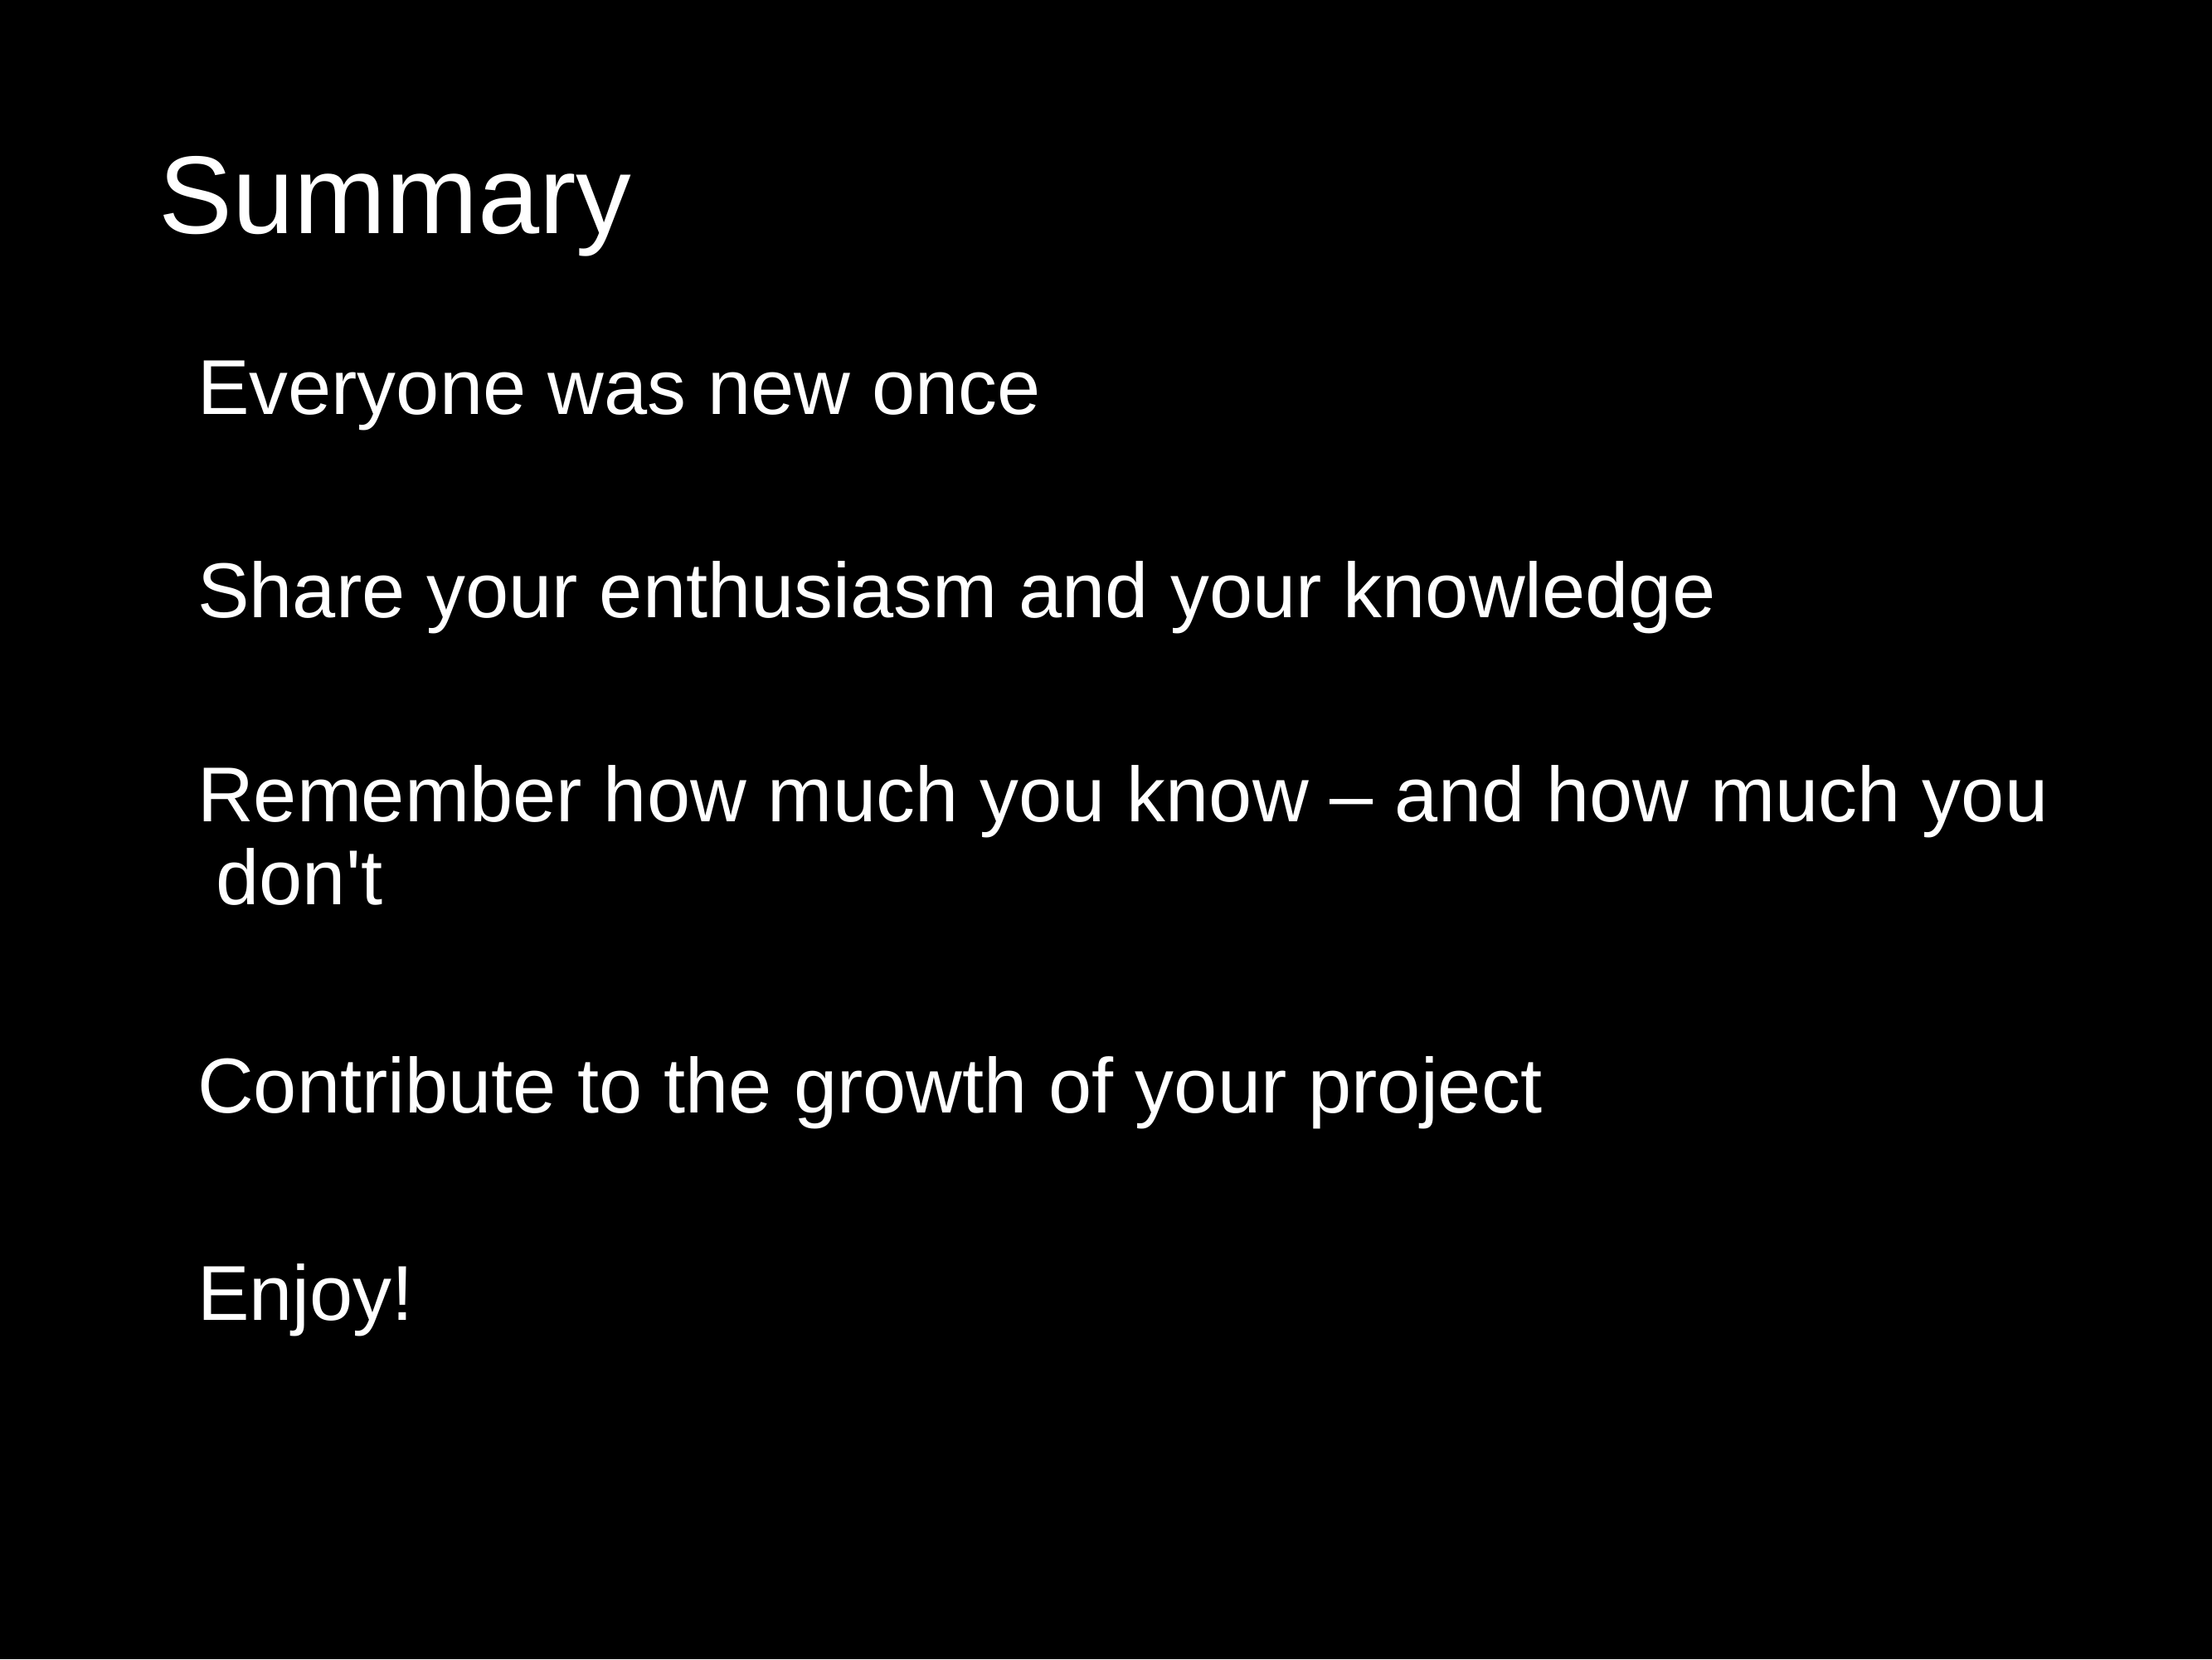

# Summary
 Everyone was new once
 Share your enthusiasm and your knowledge
 Remember how much you know – and how much you don't
 Contribute to the growth of your project
 Enjoy!